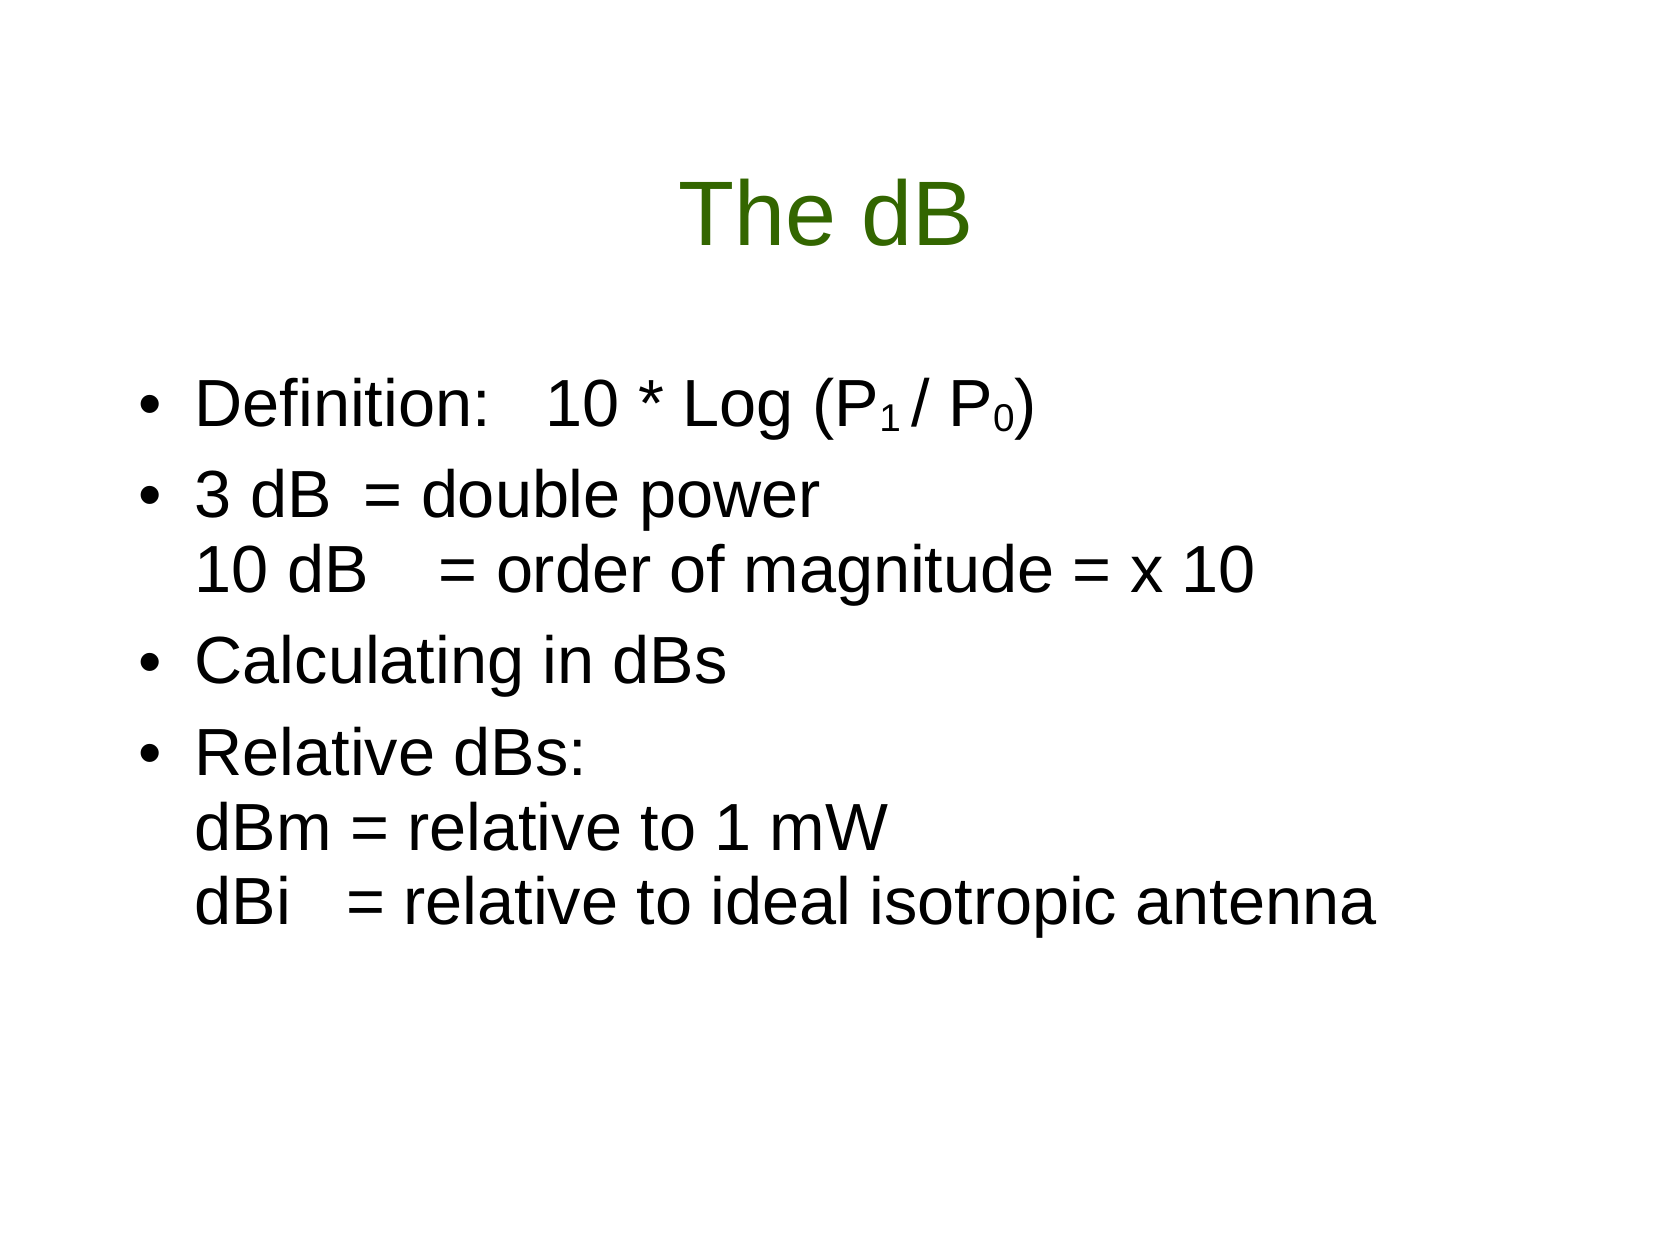

# The dB
Definition: 10 * Log (P1 / P0)
3 dB 	= double power
10 dB 	= order of magnitude = x 10
Calculating in dBs
Relative dBs:
dBm = relative to 1 mW
dBi = relative to ideal isotropic antenna